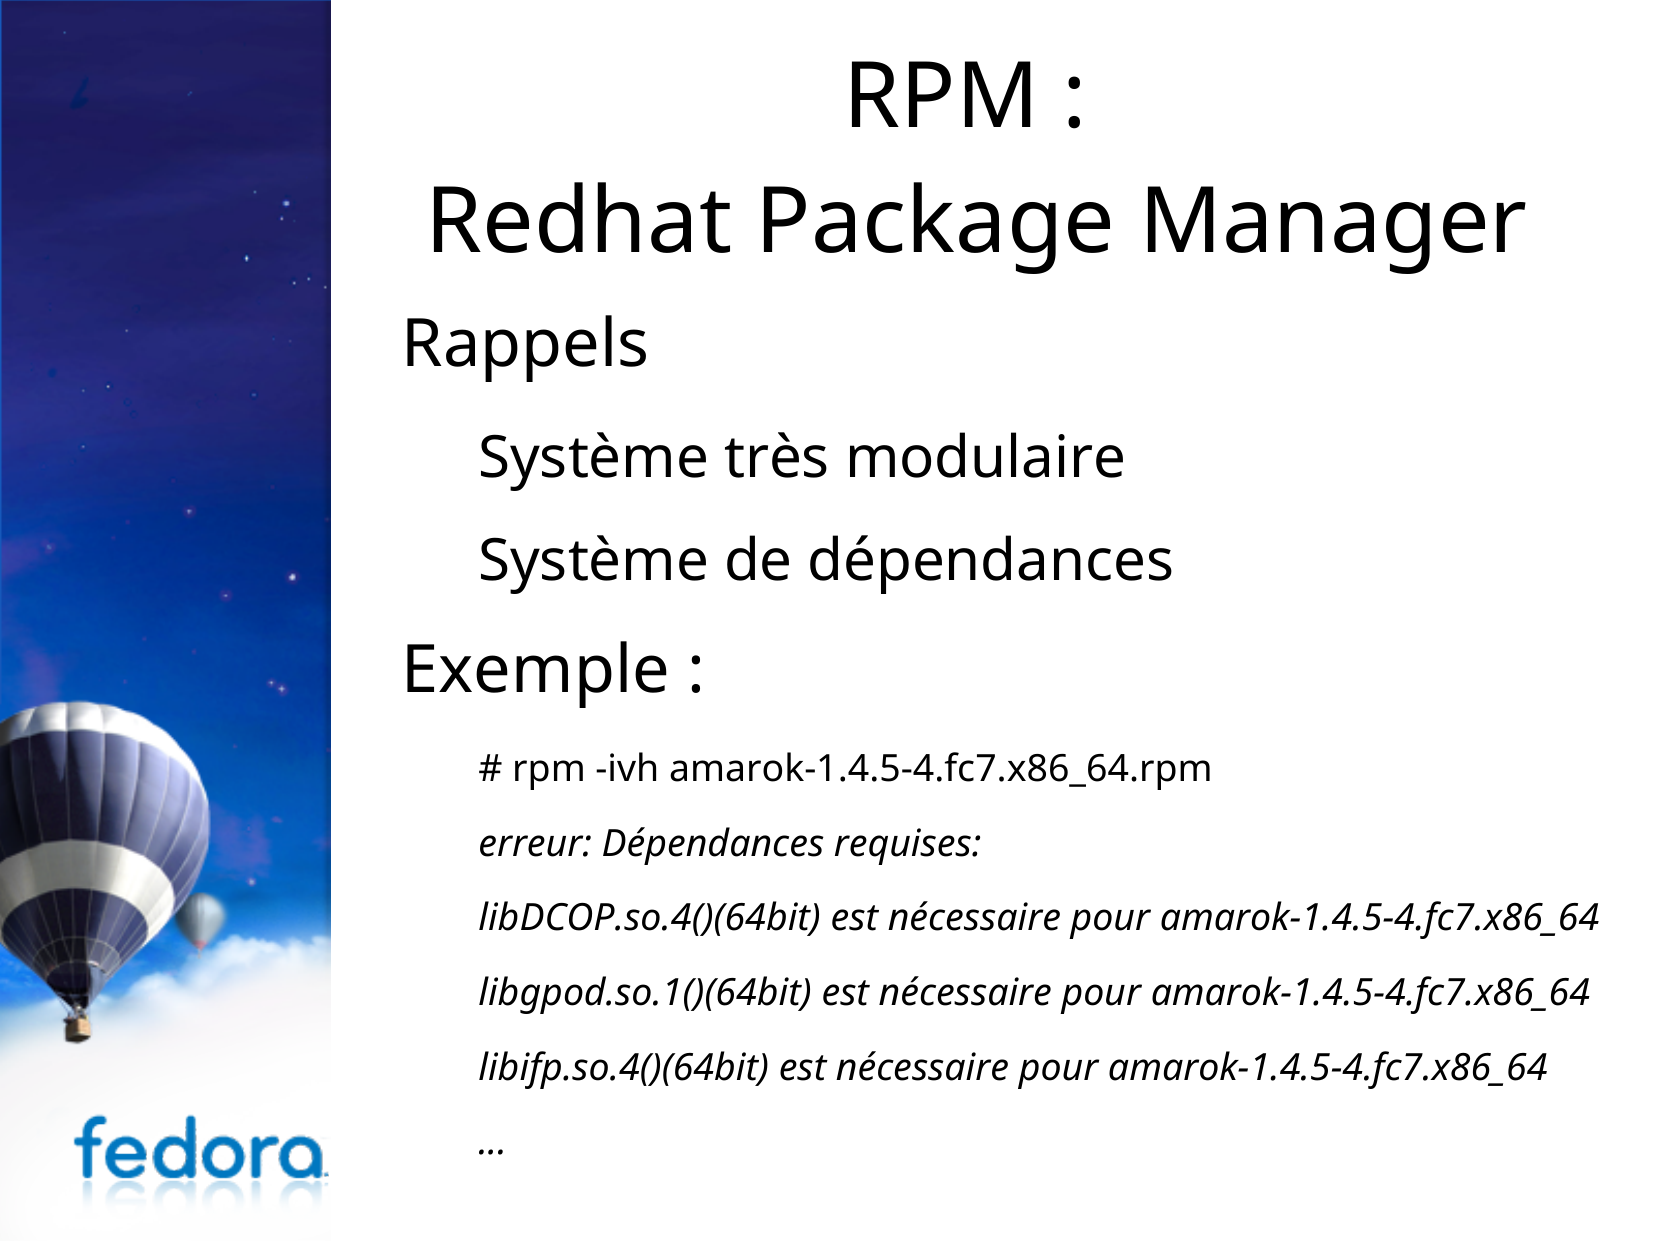

# RPM : Redhat Package Manager
Rappels
Système très modulaire
Système de dépendances
Exemple :
# rpm -ivh amarok-1.4.5-4.fc7.x86_64.rpm
erreur: Dépendances requises:
libDCOP.so.4()(64bit) est nécessaire pour amarok-1.4.5-4.fc7.x86_64
libgpod.so.1()(64bit) est nécessaire pour amarok-1.4.5-4.fc7.x86_64
libifp.so.4()(64bit) est nécessaire pour amarok-1.4.5-4.fc7.x86_64
...